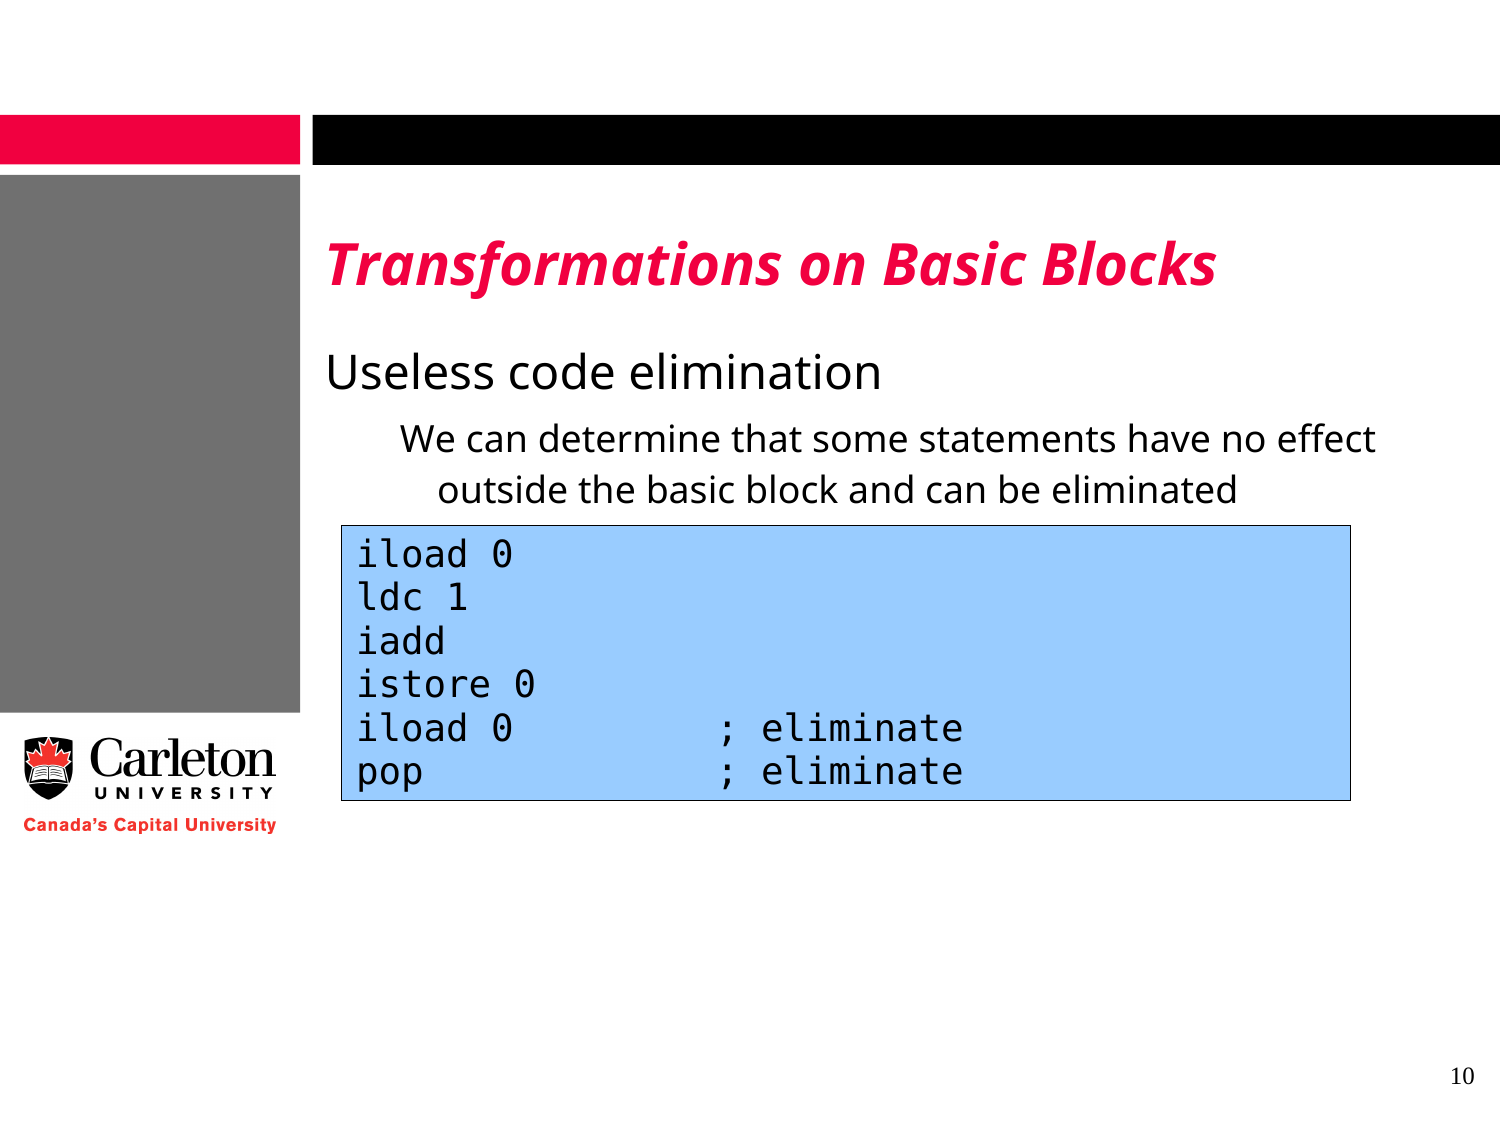

# Transformations on Basic Blocks
Useless code elimination
We can determine that some statements have no effect outside the basic block and can be eliminated
iload 0
ldc 1
iadd
istore 0
iload 0 ; eliminate
pop ; eliminate
10